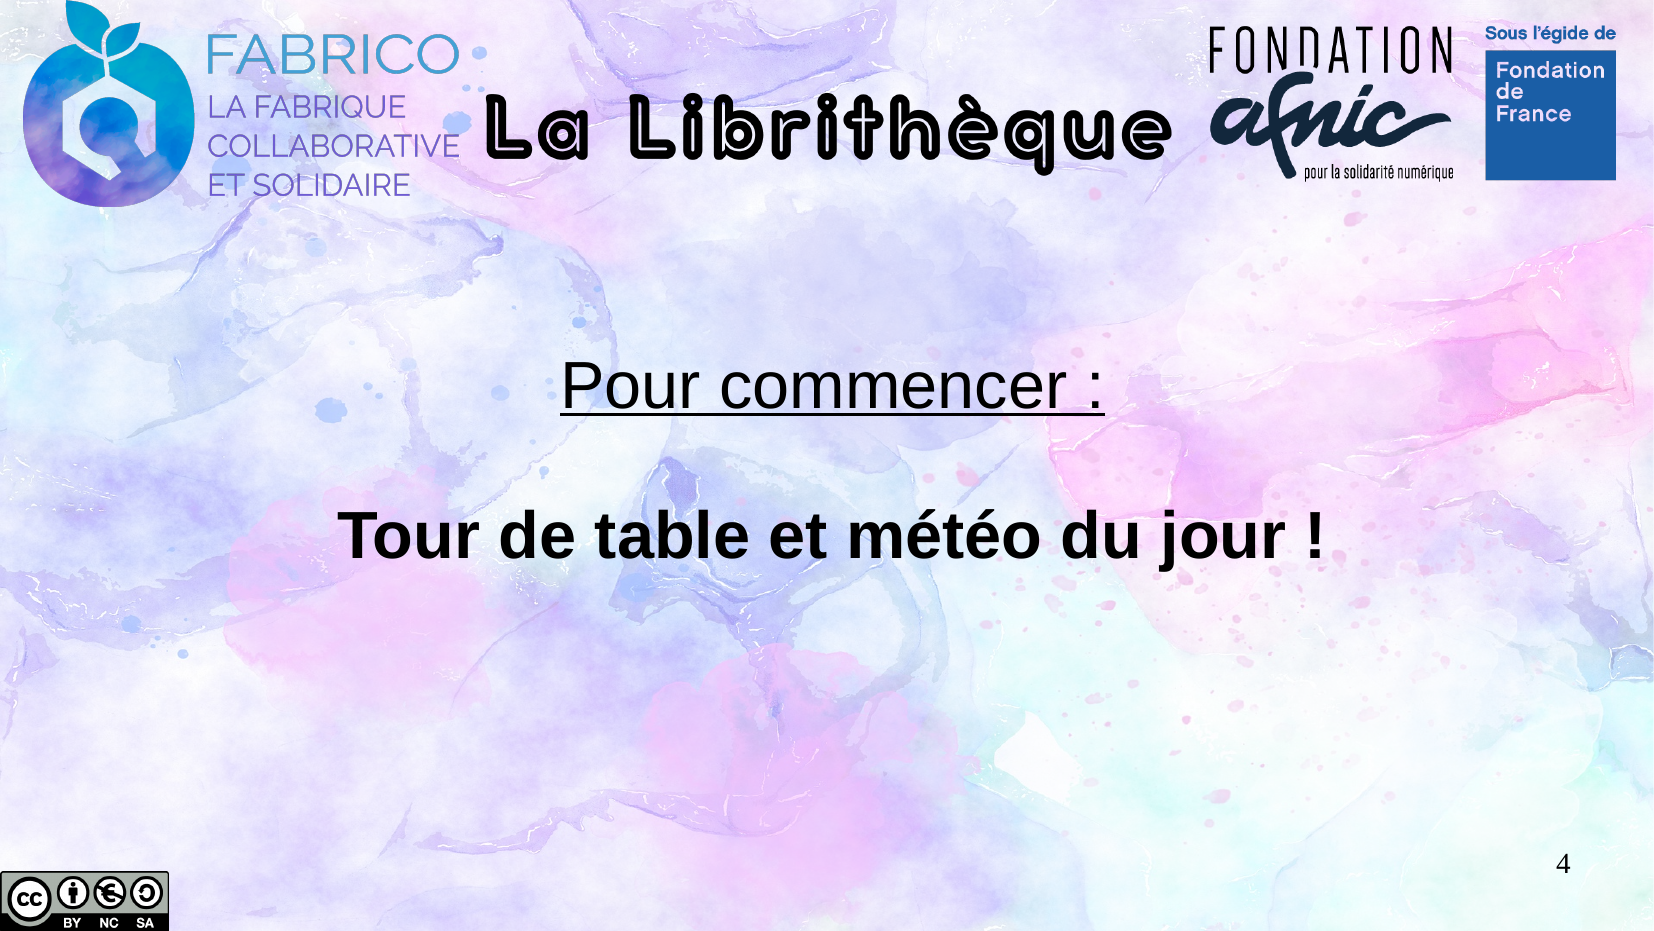

# Pour commencer :
Tour de table et météo du jour !
4